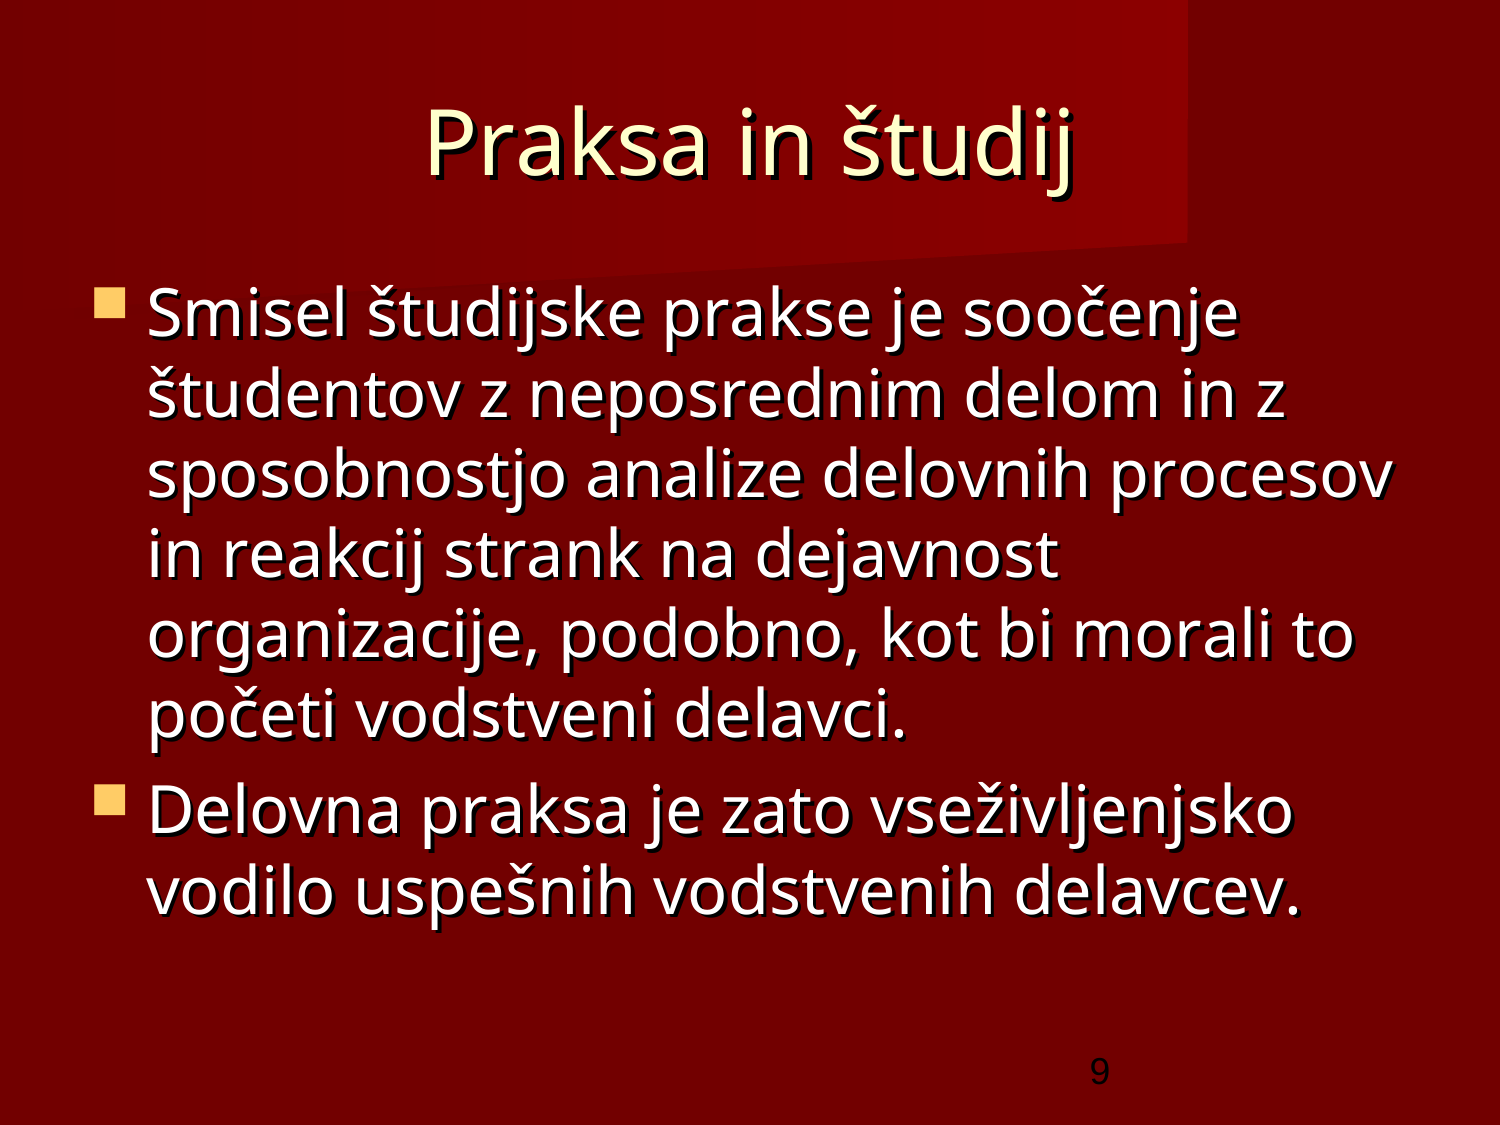

# Praksa in študij
Smisel študijske prakse je soočenje študentov z neposrednim delom in z sposobnostjo analize delovnih procesov in reakcij strank na dejavnost organizacije, podobno, kot bi morali to početi vodstveni delavci.
Delovna praksa je zato vseživljenjsko vodilo uspešnih vodstvenih delavcev.
9